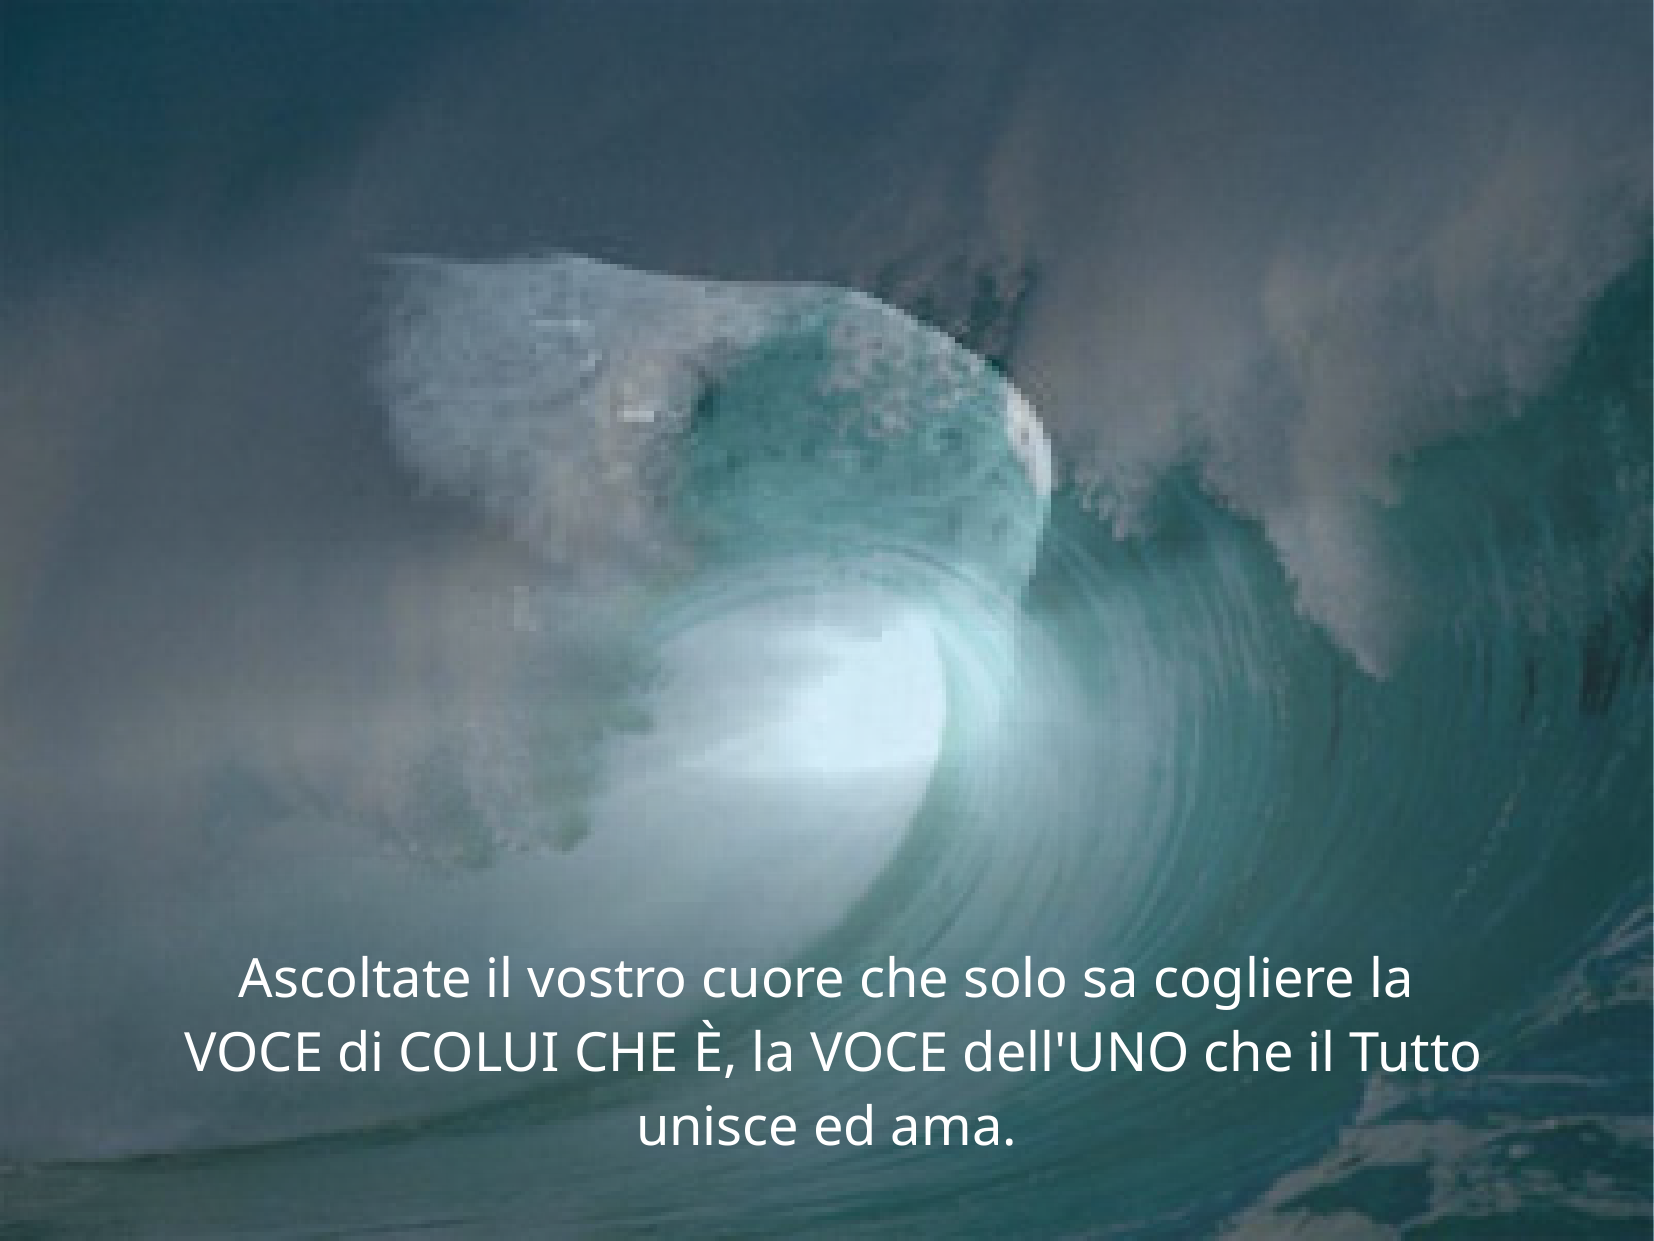

# Ascoltate il vostro cuore che solo sa cogliere la VOCE di COLUI CHE È, la VOCE dell'UNO che il Tutto unisce ed ama.